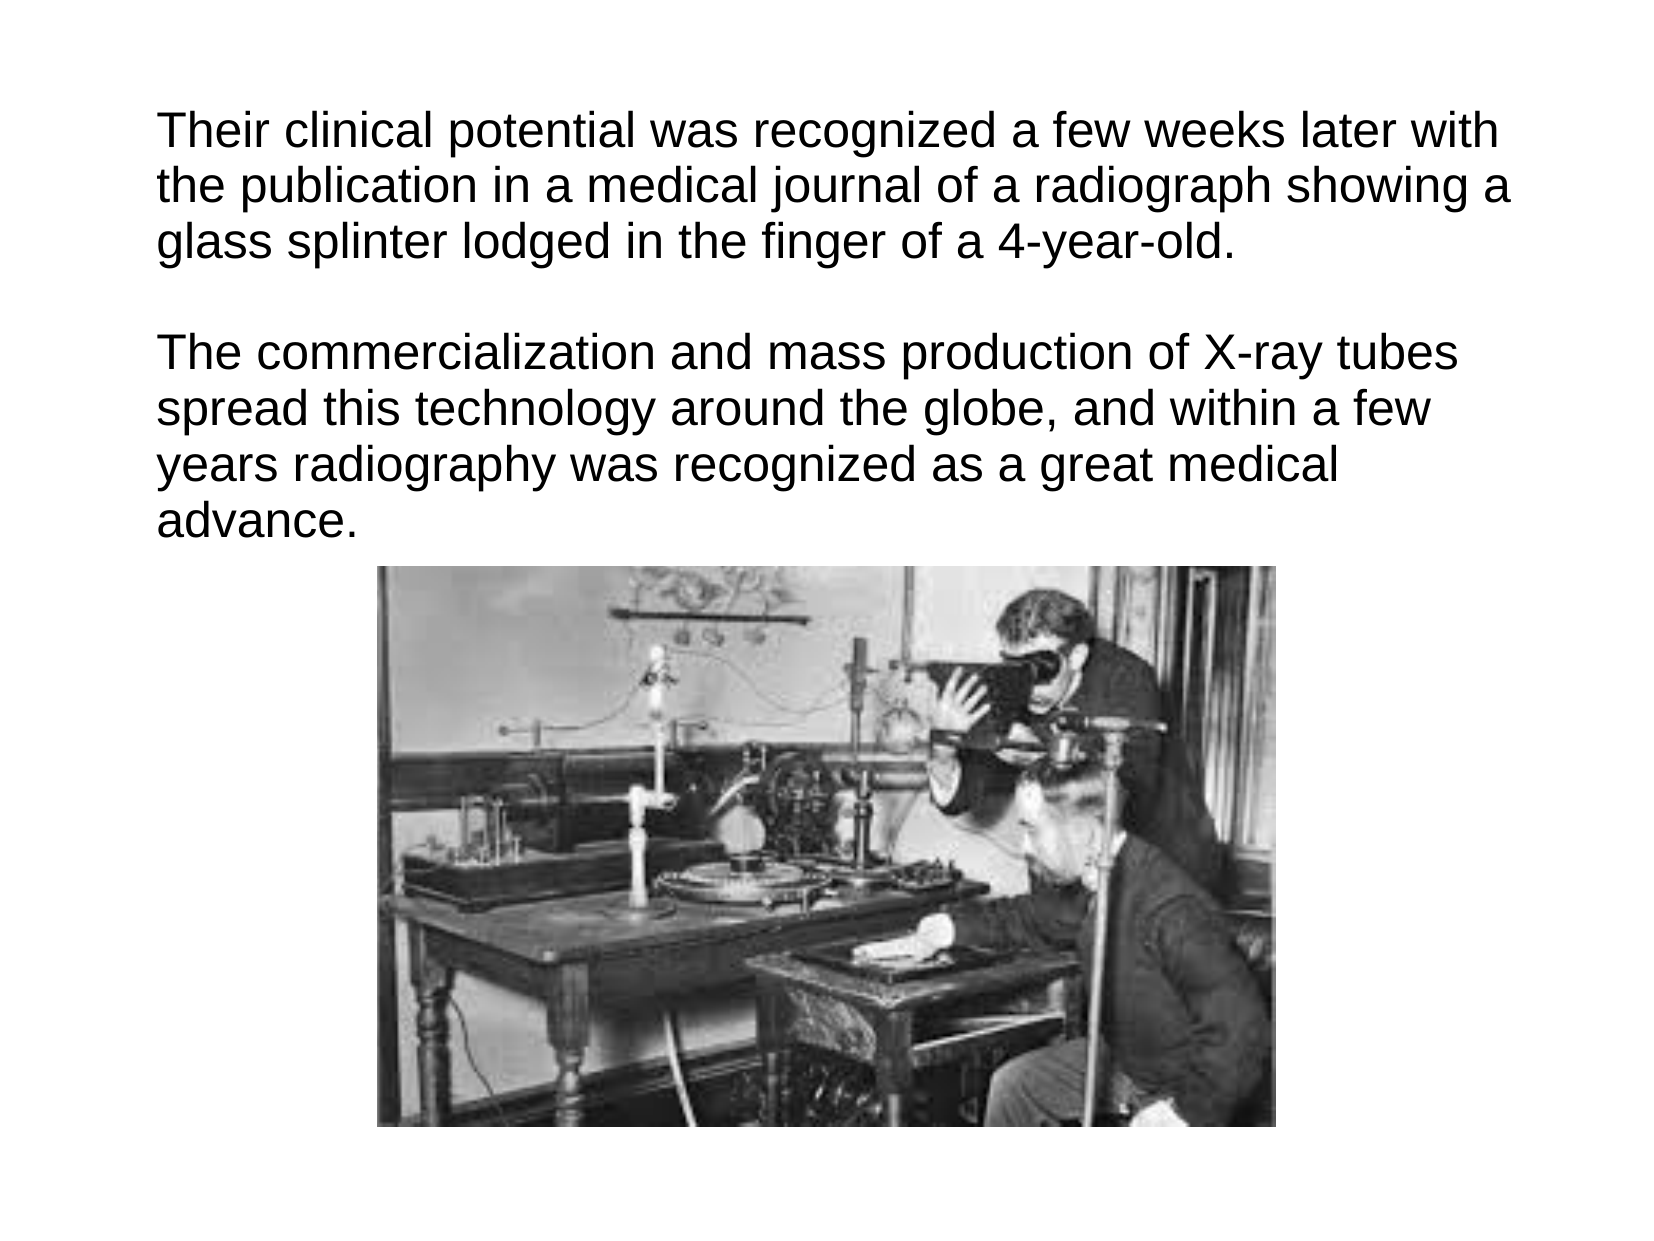

Their clinical potential was recognized a few weeks later with the publication in a medical journal of a radiograph showing a glass splinter lodged in the finger of a 4-year-old.
The commercialization and mass production of X-ray tubes spread this technology around the globe, and within a few years radiography was recognized as a great medical advance.